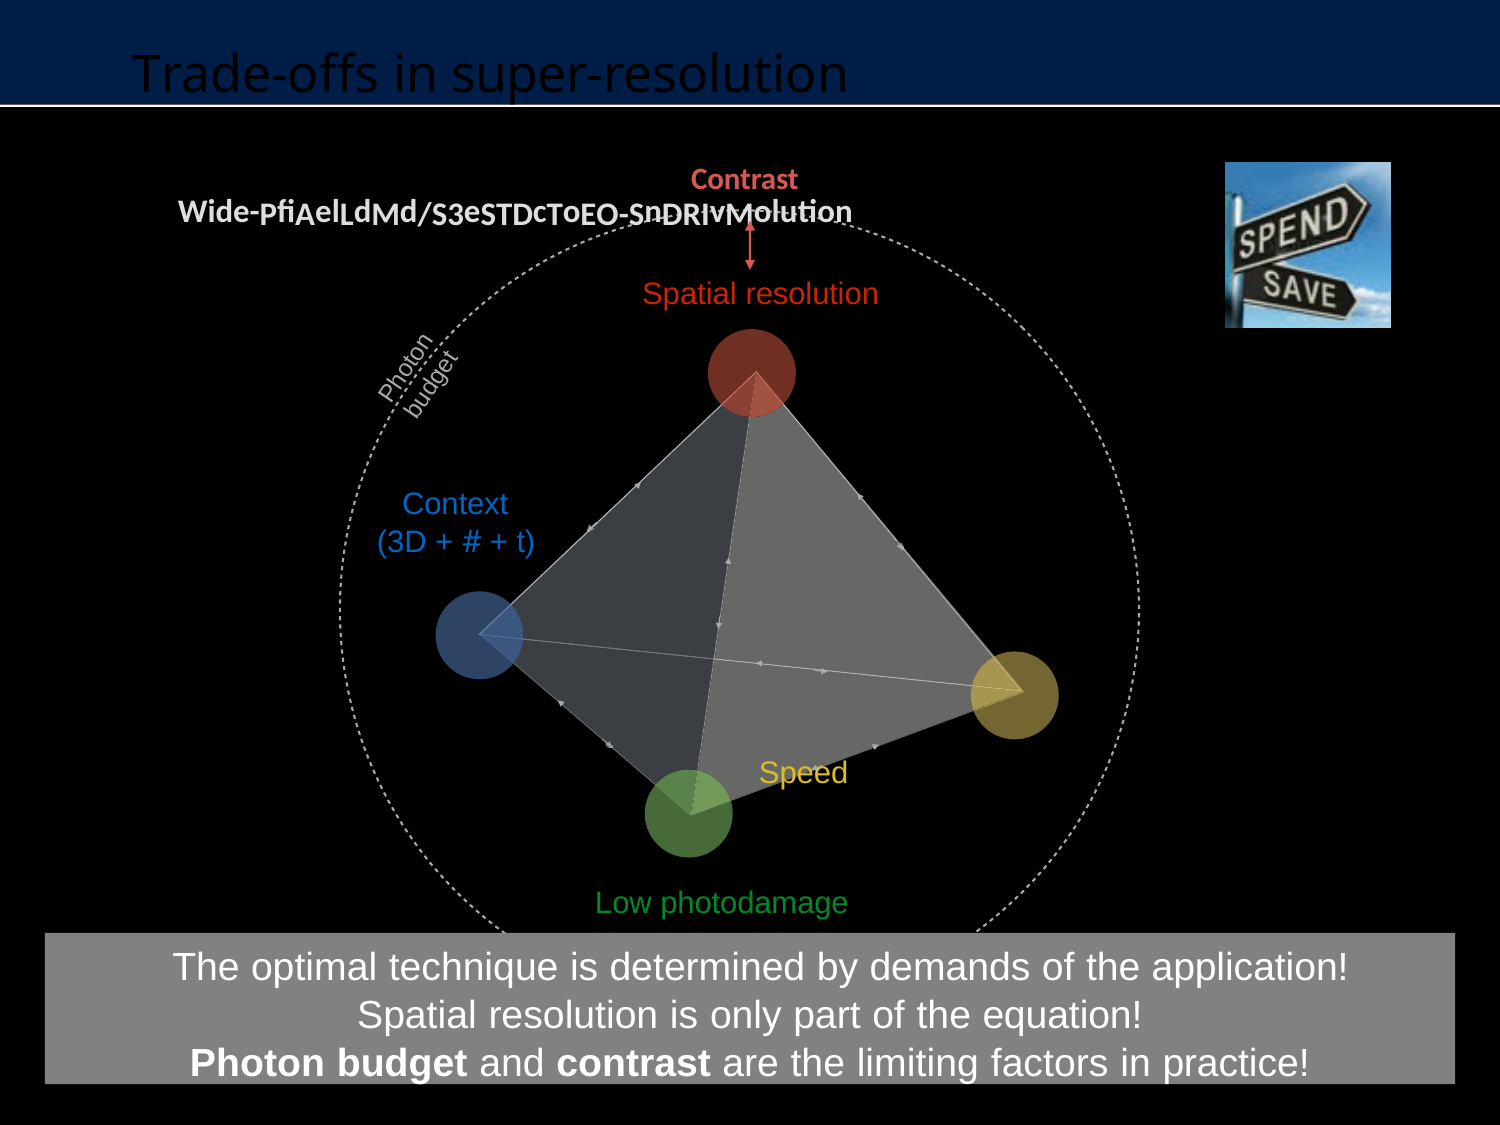

# Trade-offs in super-resolution microscopy
Contrast
Wide-PfiAelLdMd/S3eSTDcToEO-SnDRIvMolution
Spatial resolution
Photon
budget
Context (3D + # + t)
Speed
Low photodamage
The optimal technique is determined by demands of the application!
Spatial resolution is only part of the equation!
Photon budget and contrast are the limiting factors in practice!